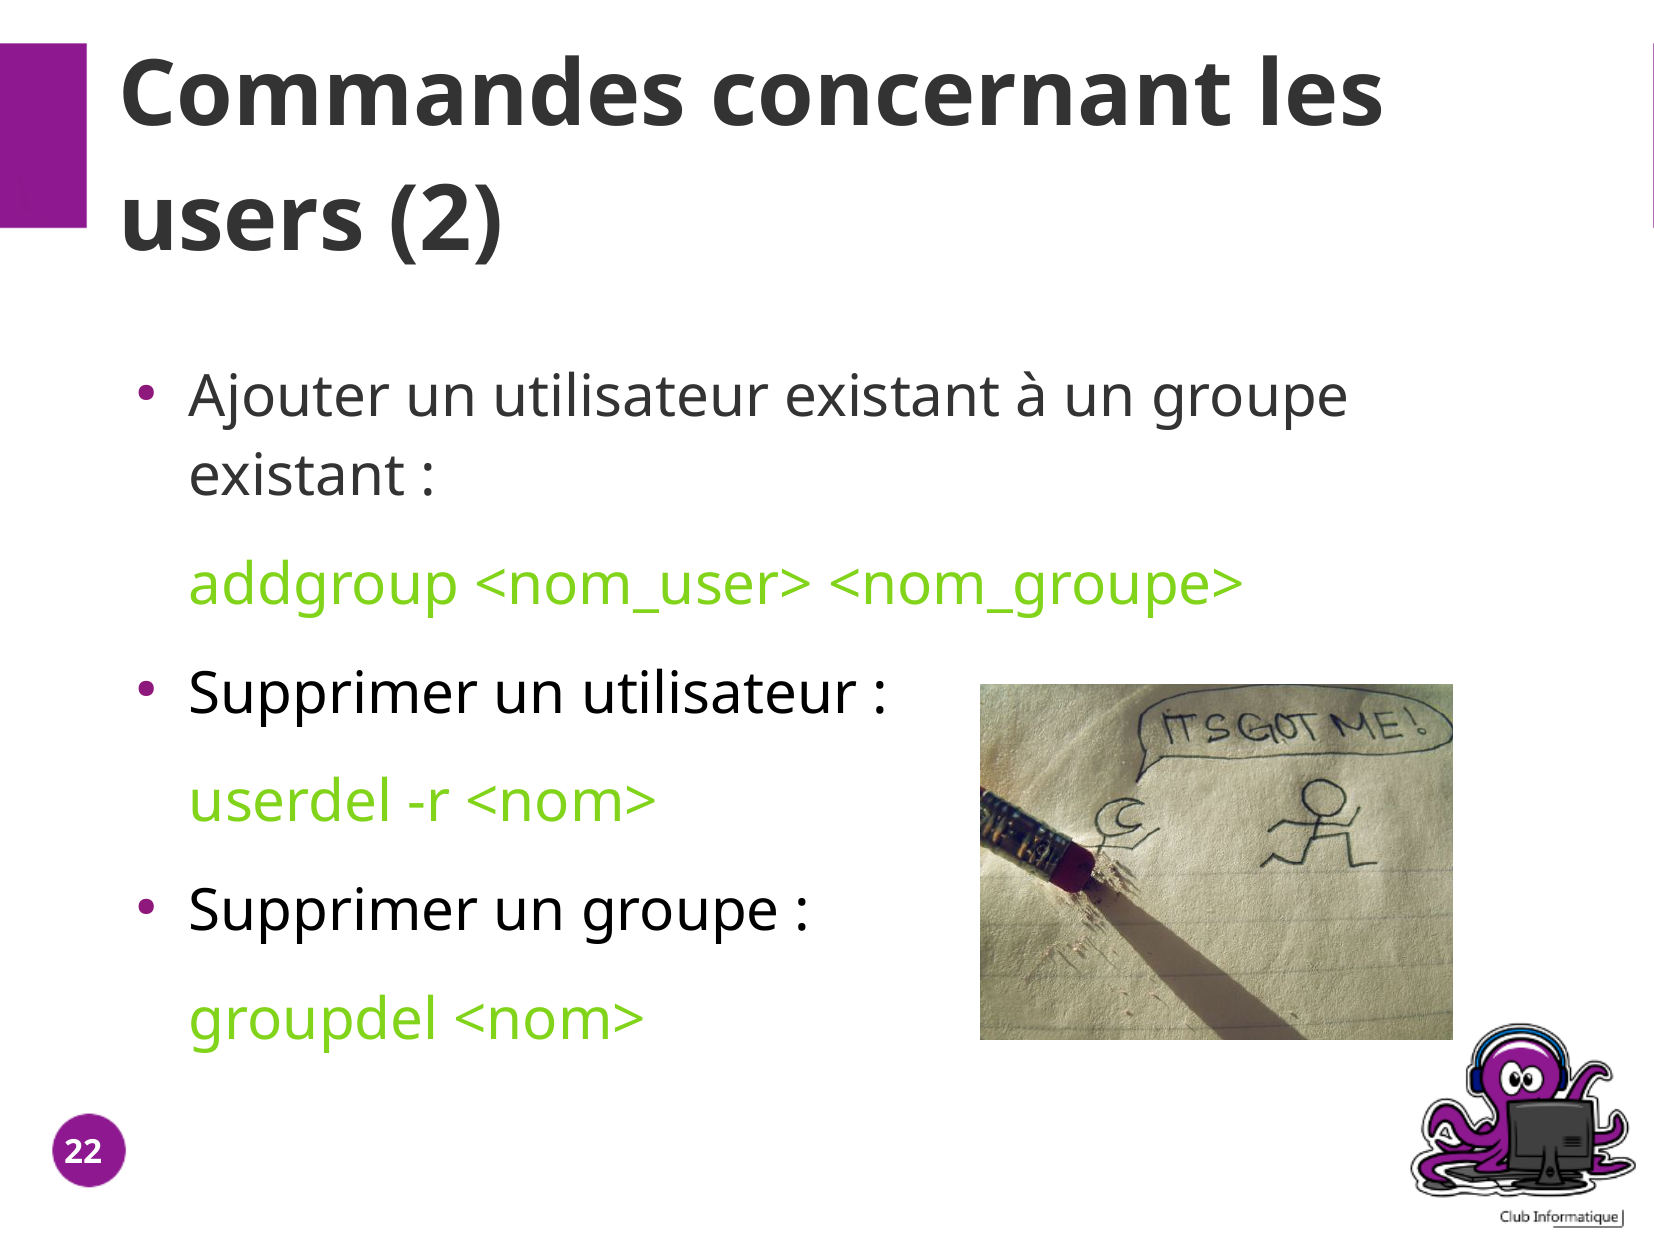

# Commandes concernant les users (2)
Ajouter un utilisateur existant à un groupe existant :
addgroup <nom_user> <nom_groupe>
Supprimer un utilisateur :
userdel -r <nom>
Supprimer un groupe :
groupdel <nom>
22